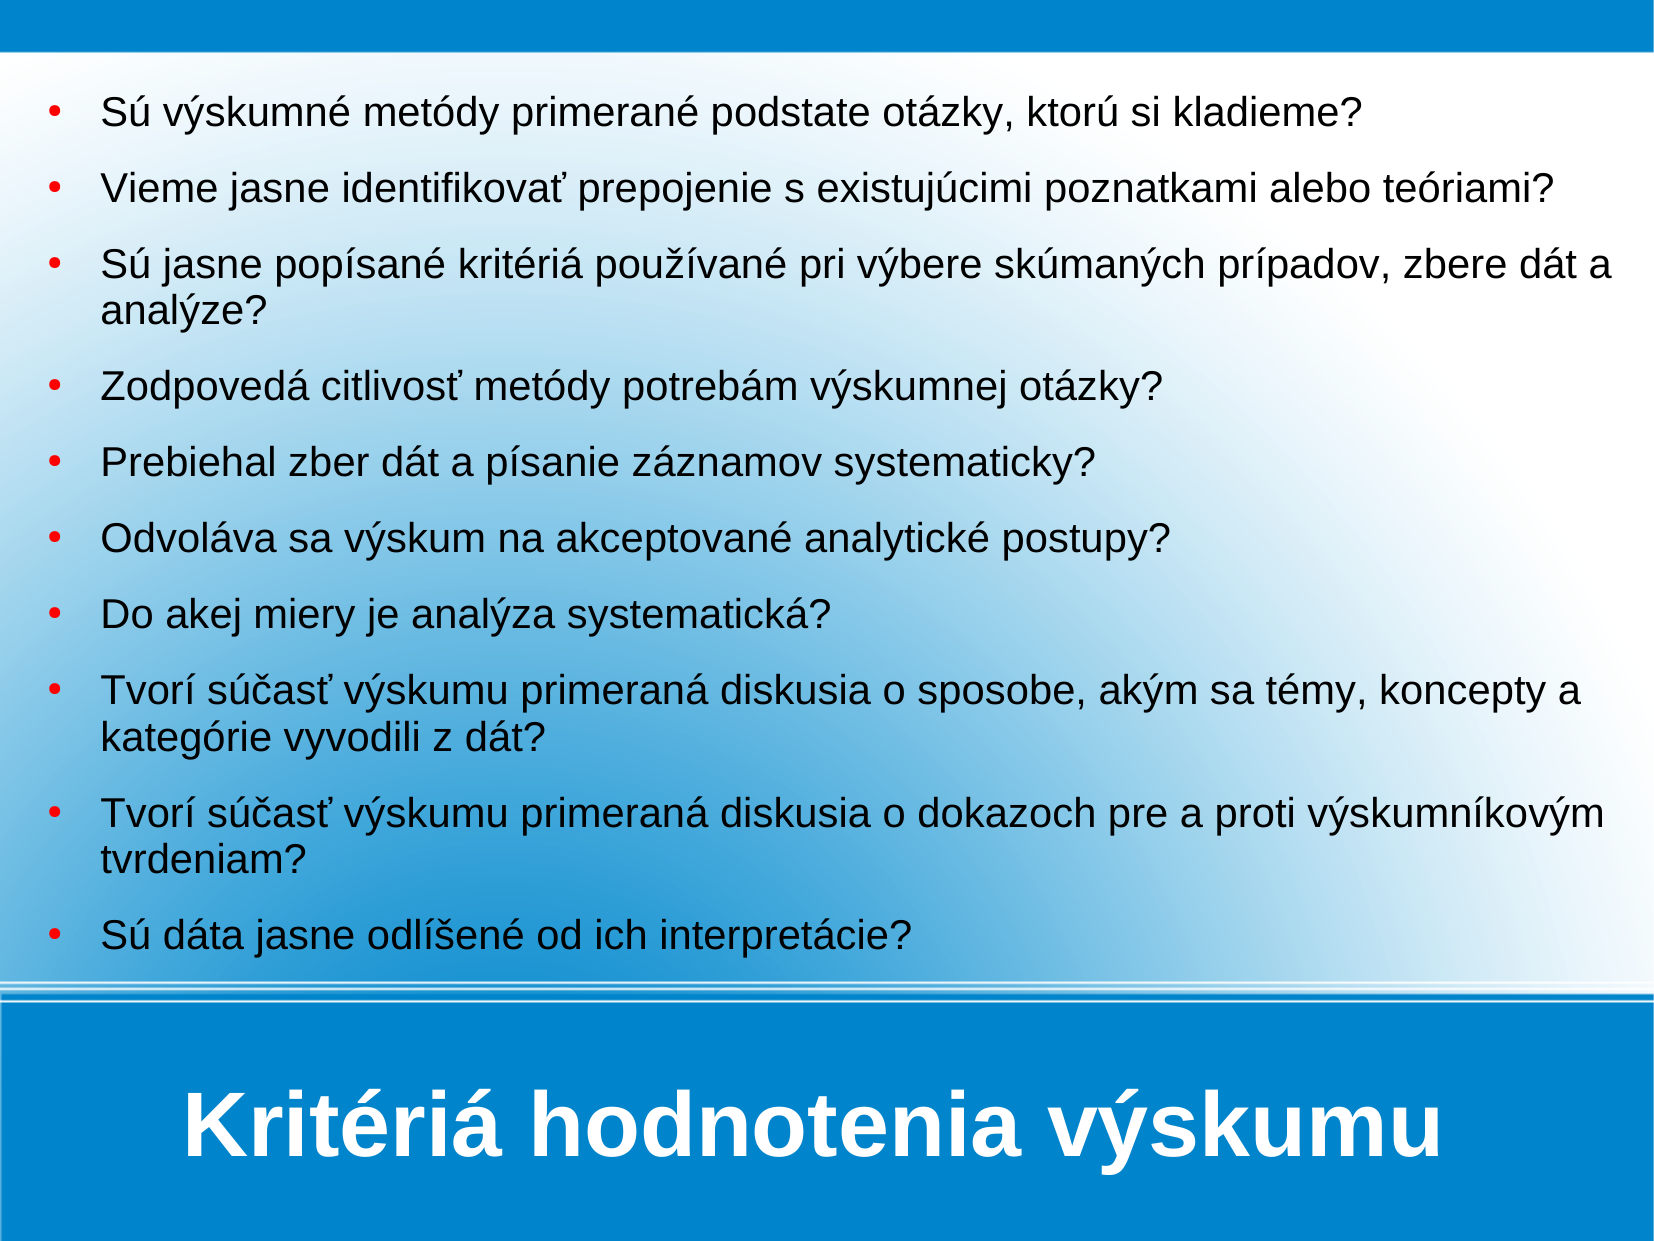

Sú výskumné metódy primerané podstate otázky, ktorú si kladieme?
Vieme jasne identifikovať prepojenie s existujúcimi poznatkami alebo teóriami?
Sú jasne popísané kritériá používané pri výbere skúmaných prípadov, zbere dát a analýze?
Zodpovedá citlivosť metódy potrebám výskumnej otázky?
Prebiehal zber dát a písanie záznamov systematicky?
Odvoláva sa výskum na akceptované analytické postupy?
Do akej miery je analýza systematická?
Tvorí súčasť výskumu primeraná diskusia o sposobe, akým sa témy, koncepty a kategórie vyvodili z dát?
Tvorí súčasť výskumu primeraná diskusia o dokazoch pre a proti výskumníkovým tvrdeniam?
Sú dáta jasne odlíšené od ich interpretácie?
# Kritériá hodnotenia výskumu